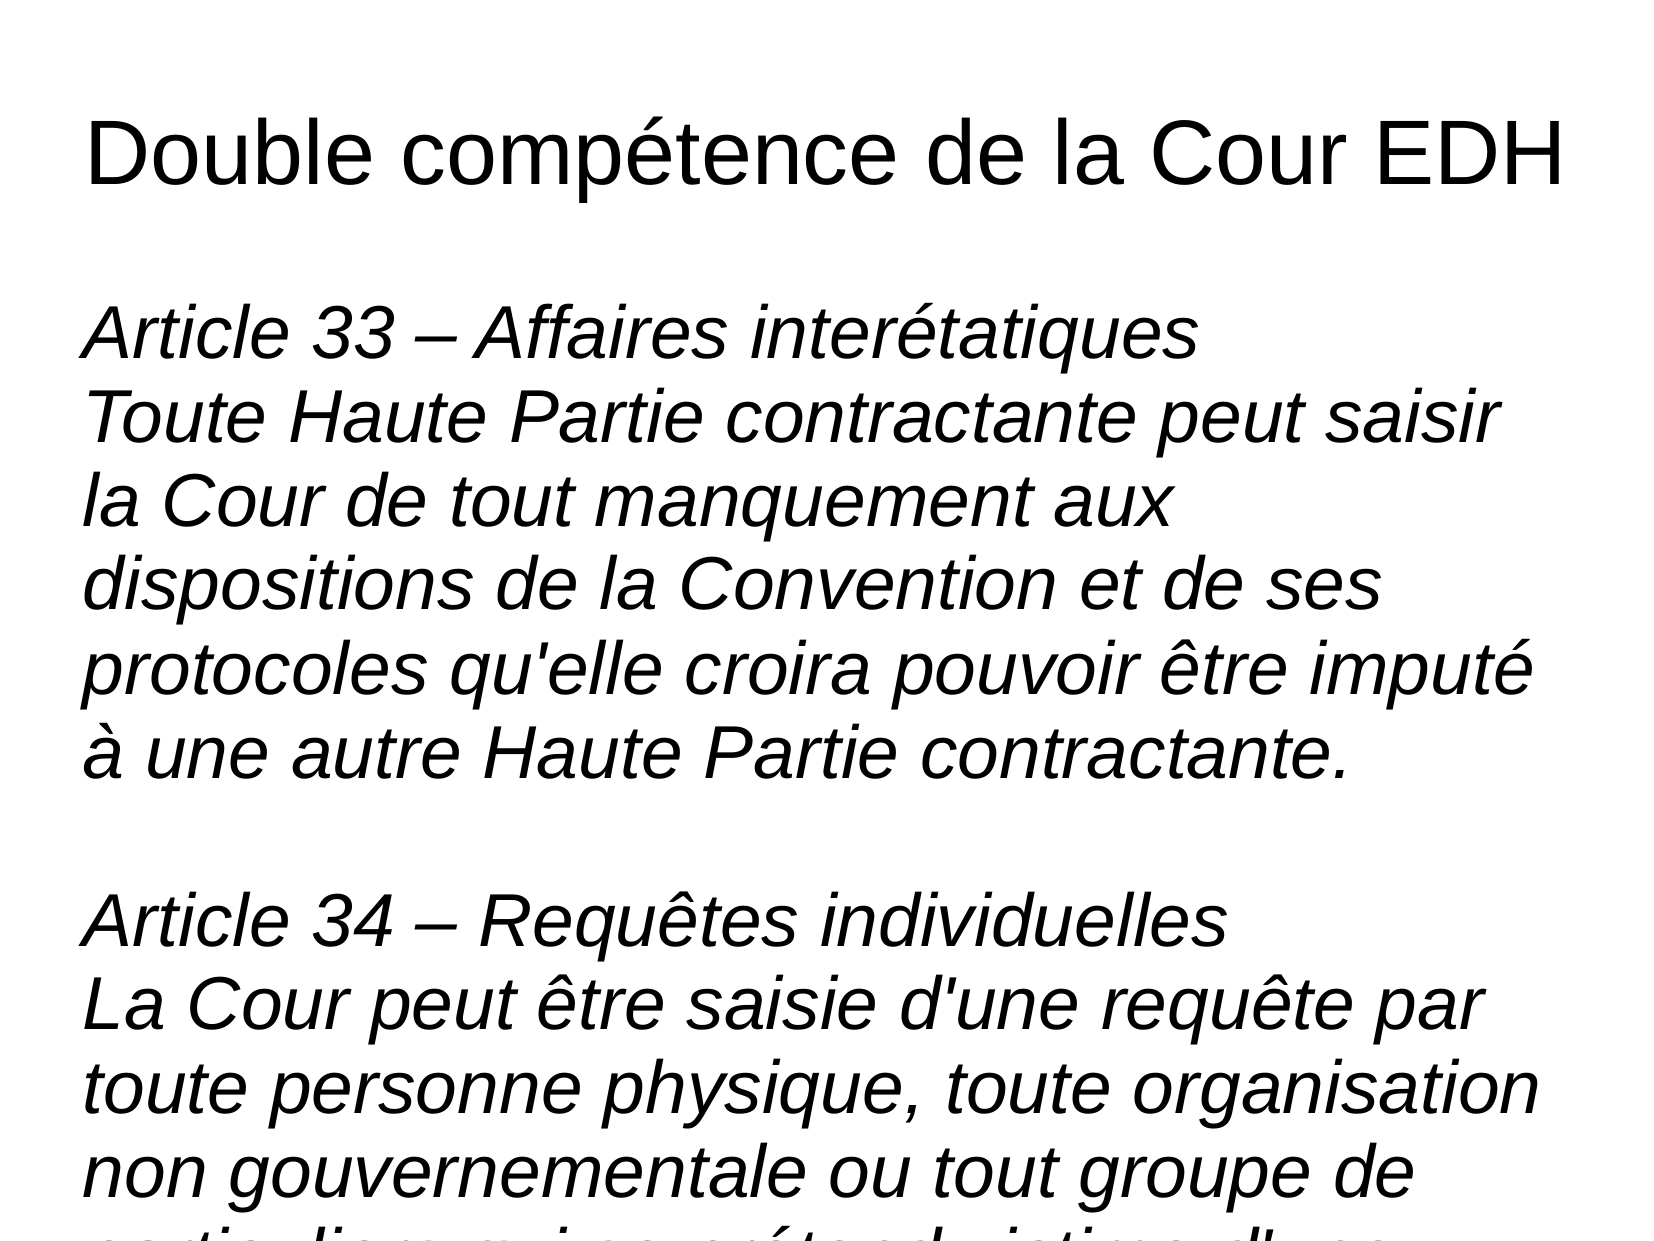

# Double compétence de la Cour EDH
Article 33 – Affaires interétatiques
Toute Haute Partie contractante peut saisir la Cour de tout manquement aux dispositions de la Convention et de ses protocoles qu'elle croira pouvoir être imputé à une autre Haute Partie contractante.
Article 34 – Requêtes individuelles
La Cour peut être saisie d'une requête par toute personne physique, toute organisation non gouvernementale ou tout groupe de particuliers qui se prétend victime d'une violation par l'une des Hautes Parties contractantes des droits reconnus dans la Convention ou ses protocoles. Les Hautes Parties contractantes s'engagent à n'entraver par aucune mesure l'exercice efficace de ce droit.